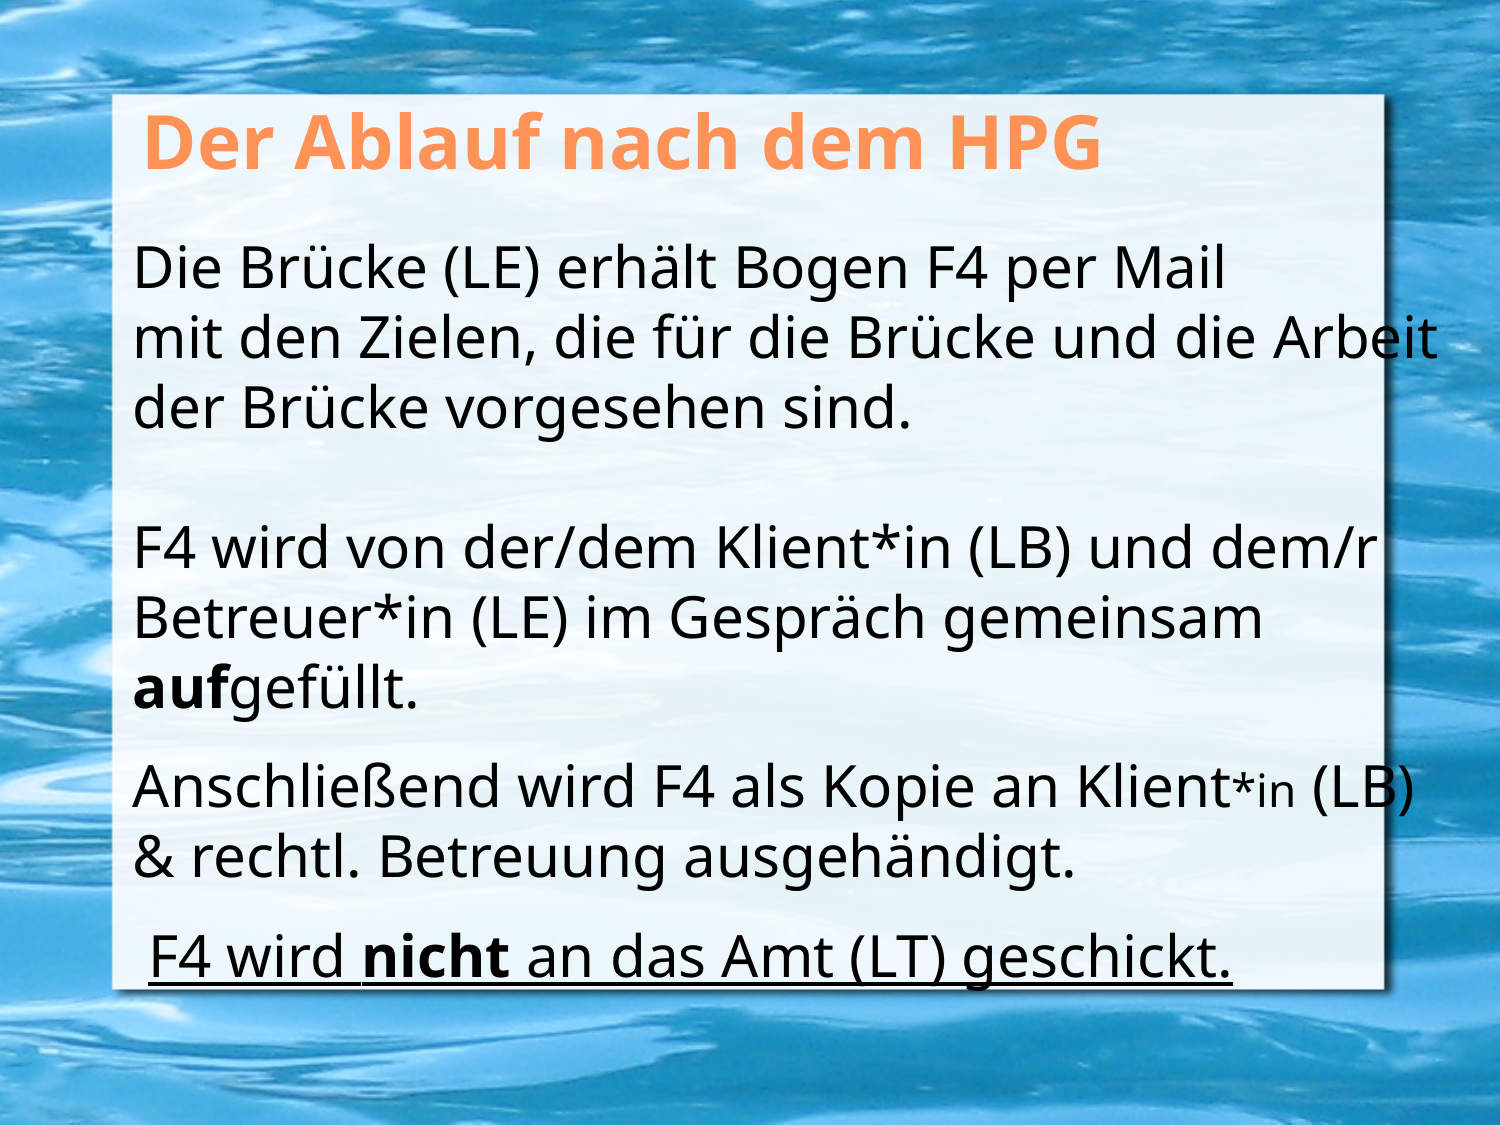

Die Brücke (LE) erhält Bogen F4 per Mail
mit den Zielen, die für die Brücke und die Arbeit der Brücke vorgesehen sind.
F4 wird von der/dem Klient*in (LB) und dem/r Betreuer*in (LE) im Gespräch gemeinsam aufgefüllt.
Anschließend wird F4 als Kopie an Klient*in (LB) & rechtl. Betreuung ausgehändigt.
 F4 wird nicht an das Amt (LT) geschickt.
Der Ablauf nach dem HPG
#